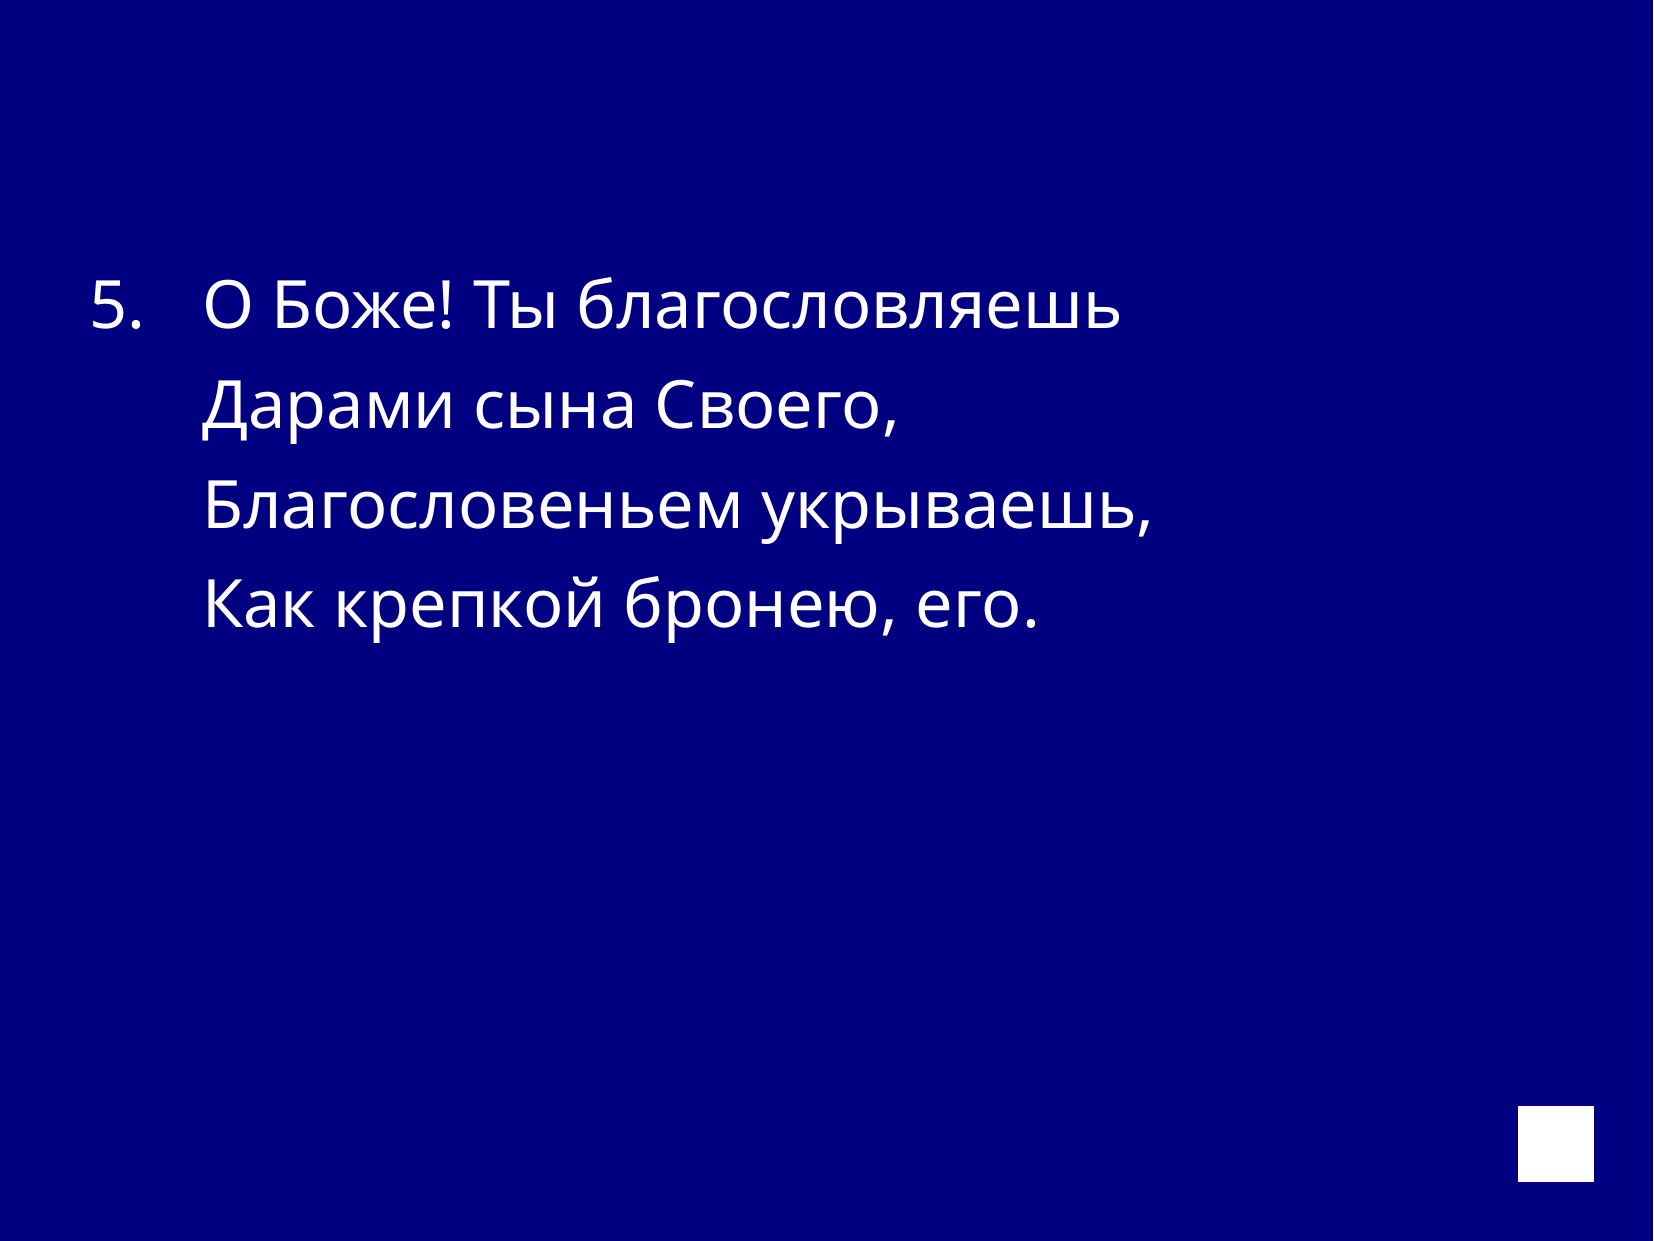

5.	О Боже! Ты благословляешь
	Дарами сына Своего,
	Благословеньем укрываешь,
	Как крепкой бронею, его.